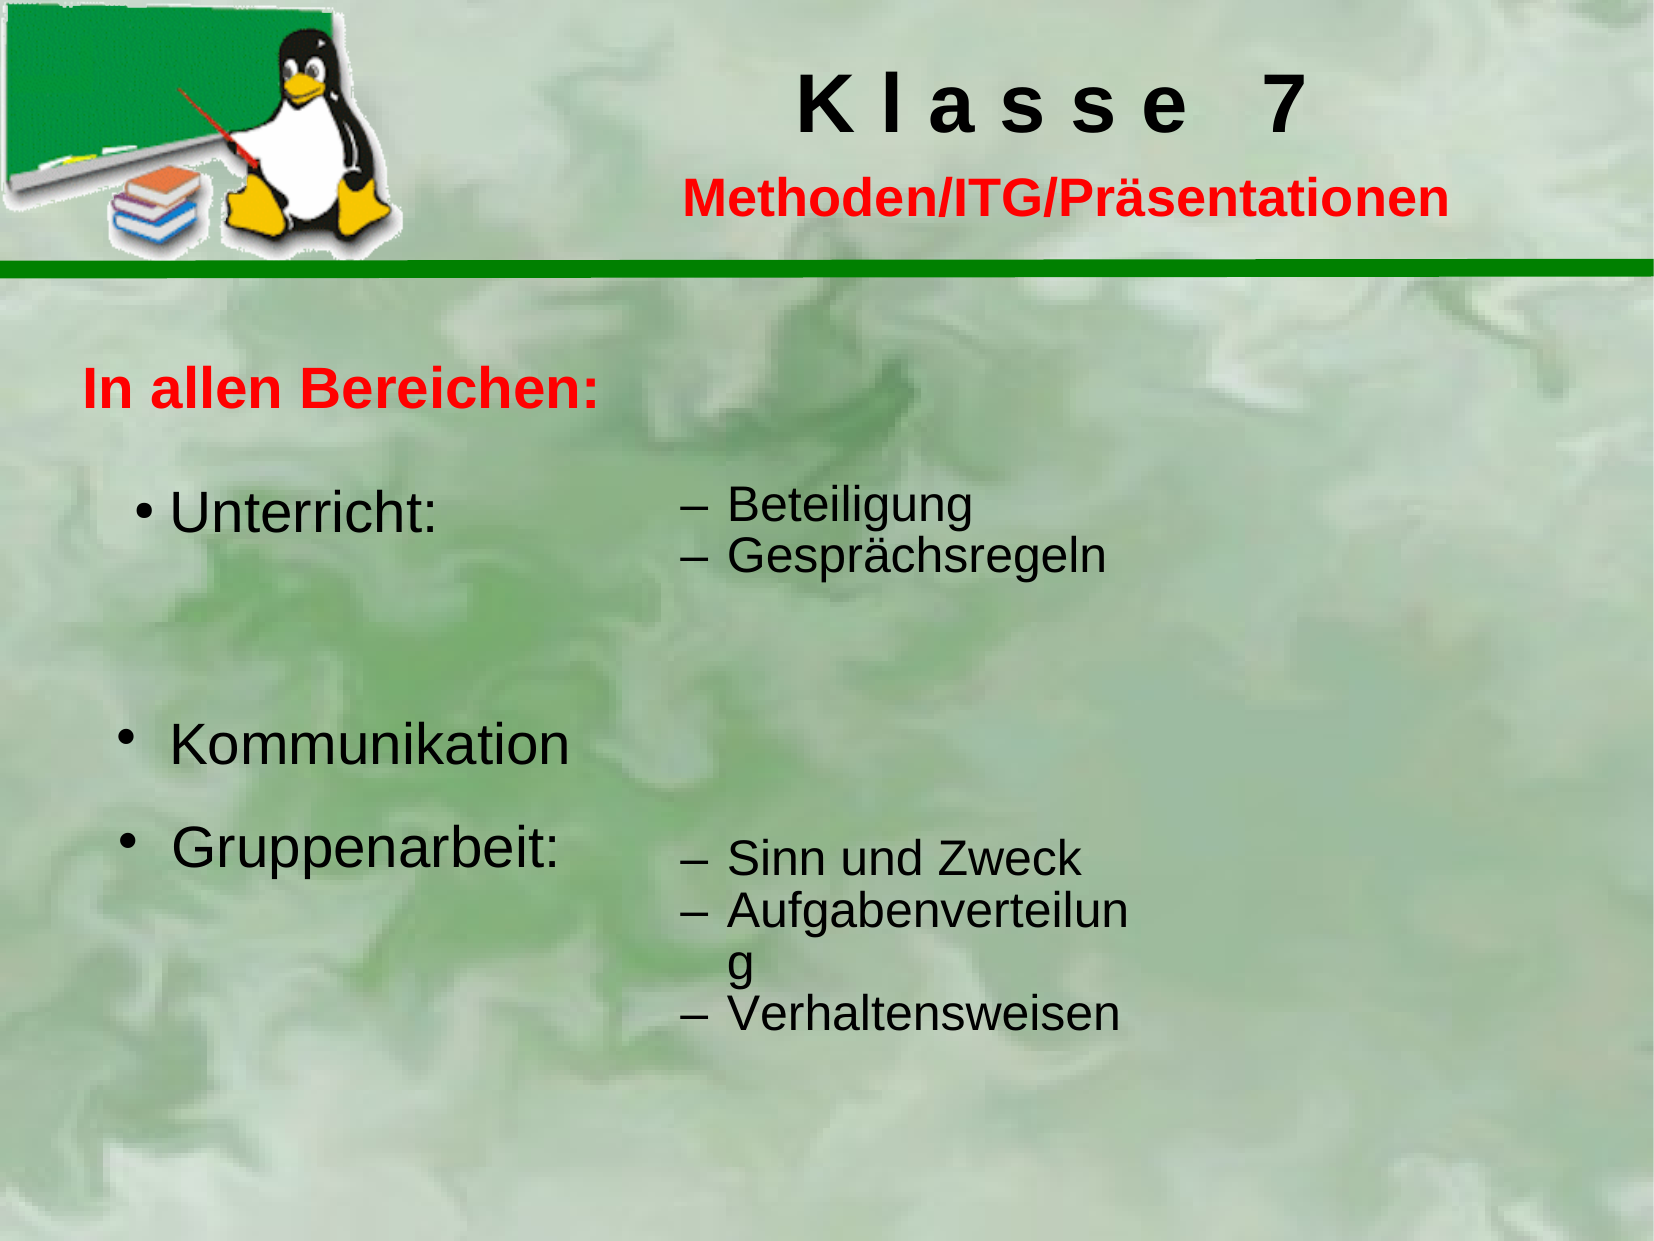

# Klasse 7
Methoden/ITG/Präsentationen
In allen Bereichen:
Unterricht:
Beteiligung
Gesprächsregeln
Kommunikation
Gruppenarbeit:
Sinn und Zweck
Aufgabenverteilung
Verhaltensweisen